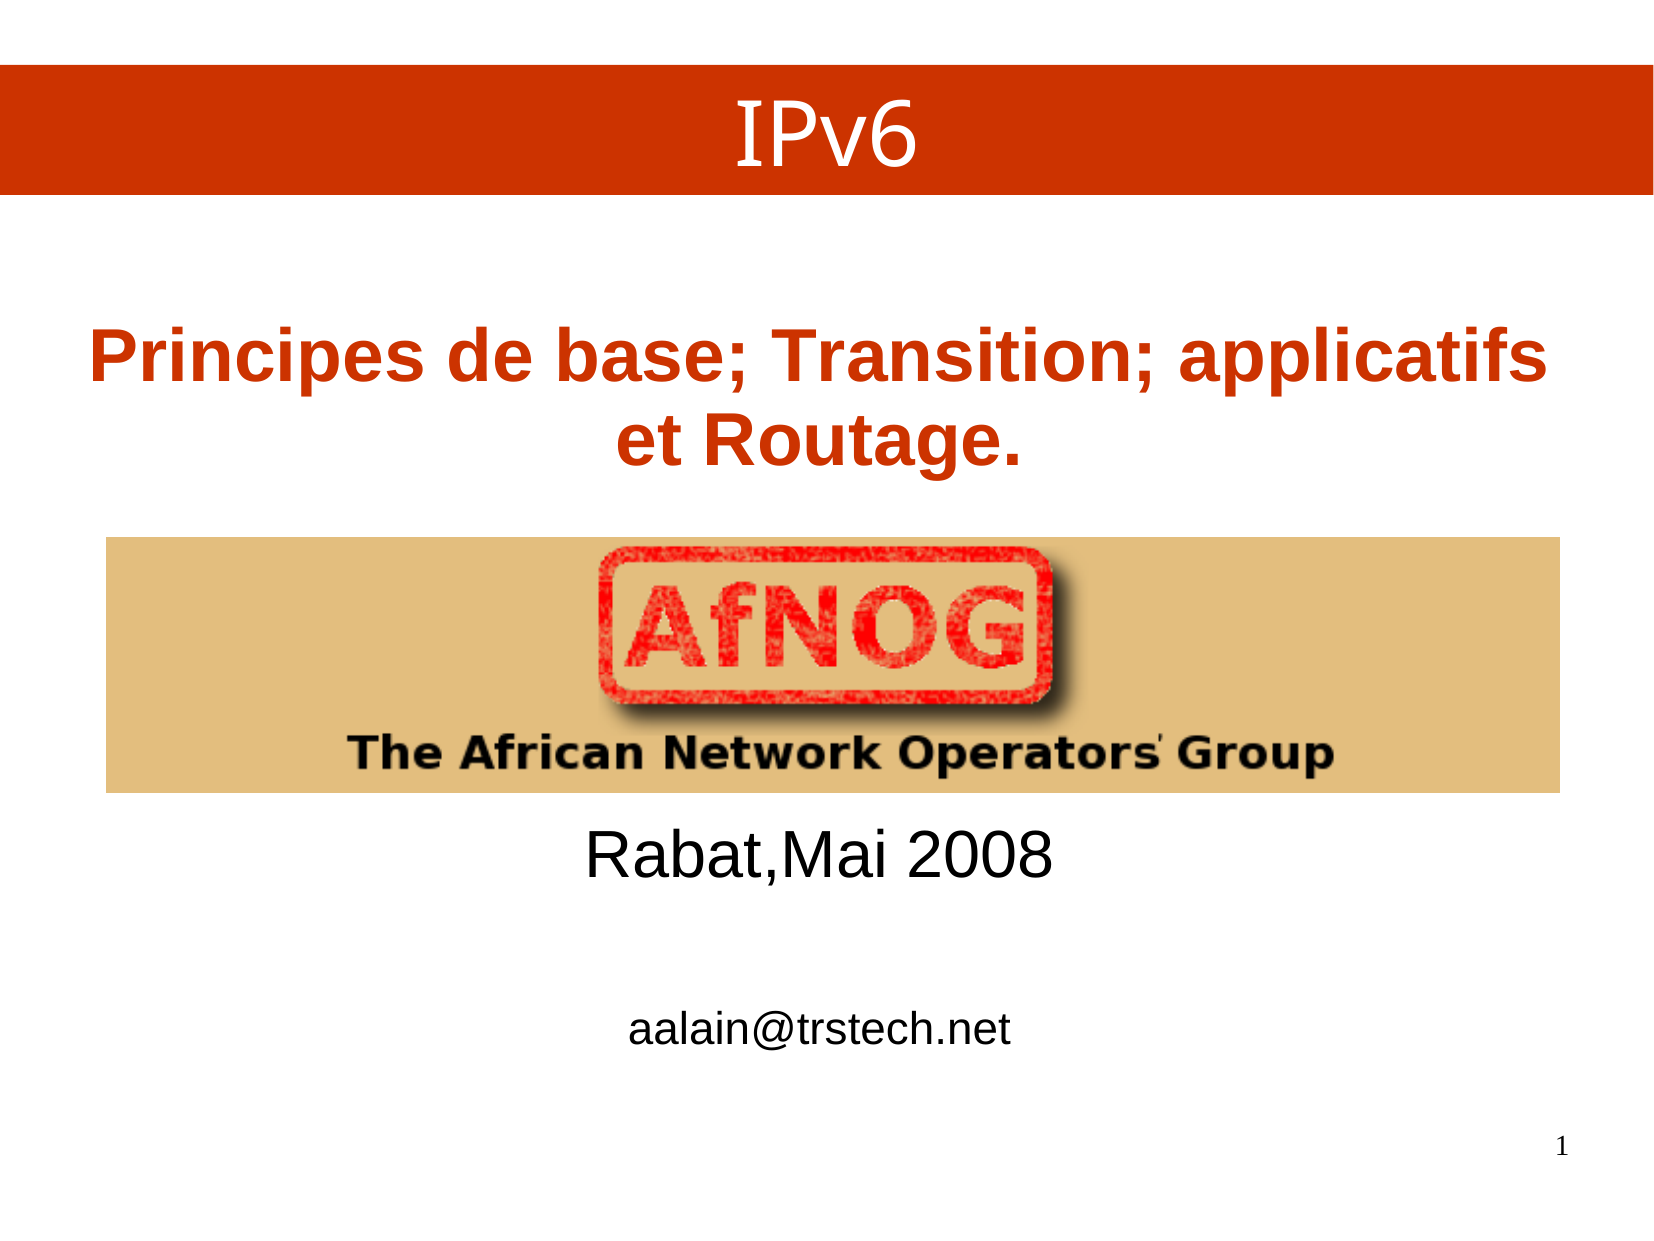

# Principes de base; Transition; applicatifs et Routage. Rabat,Mai 2008 aalain@trstech.net
IPv6